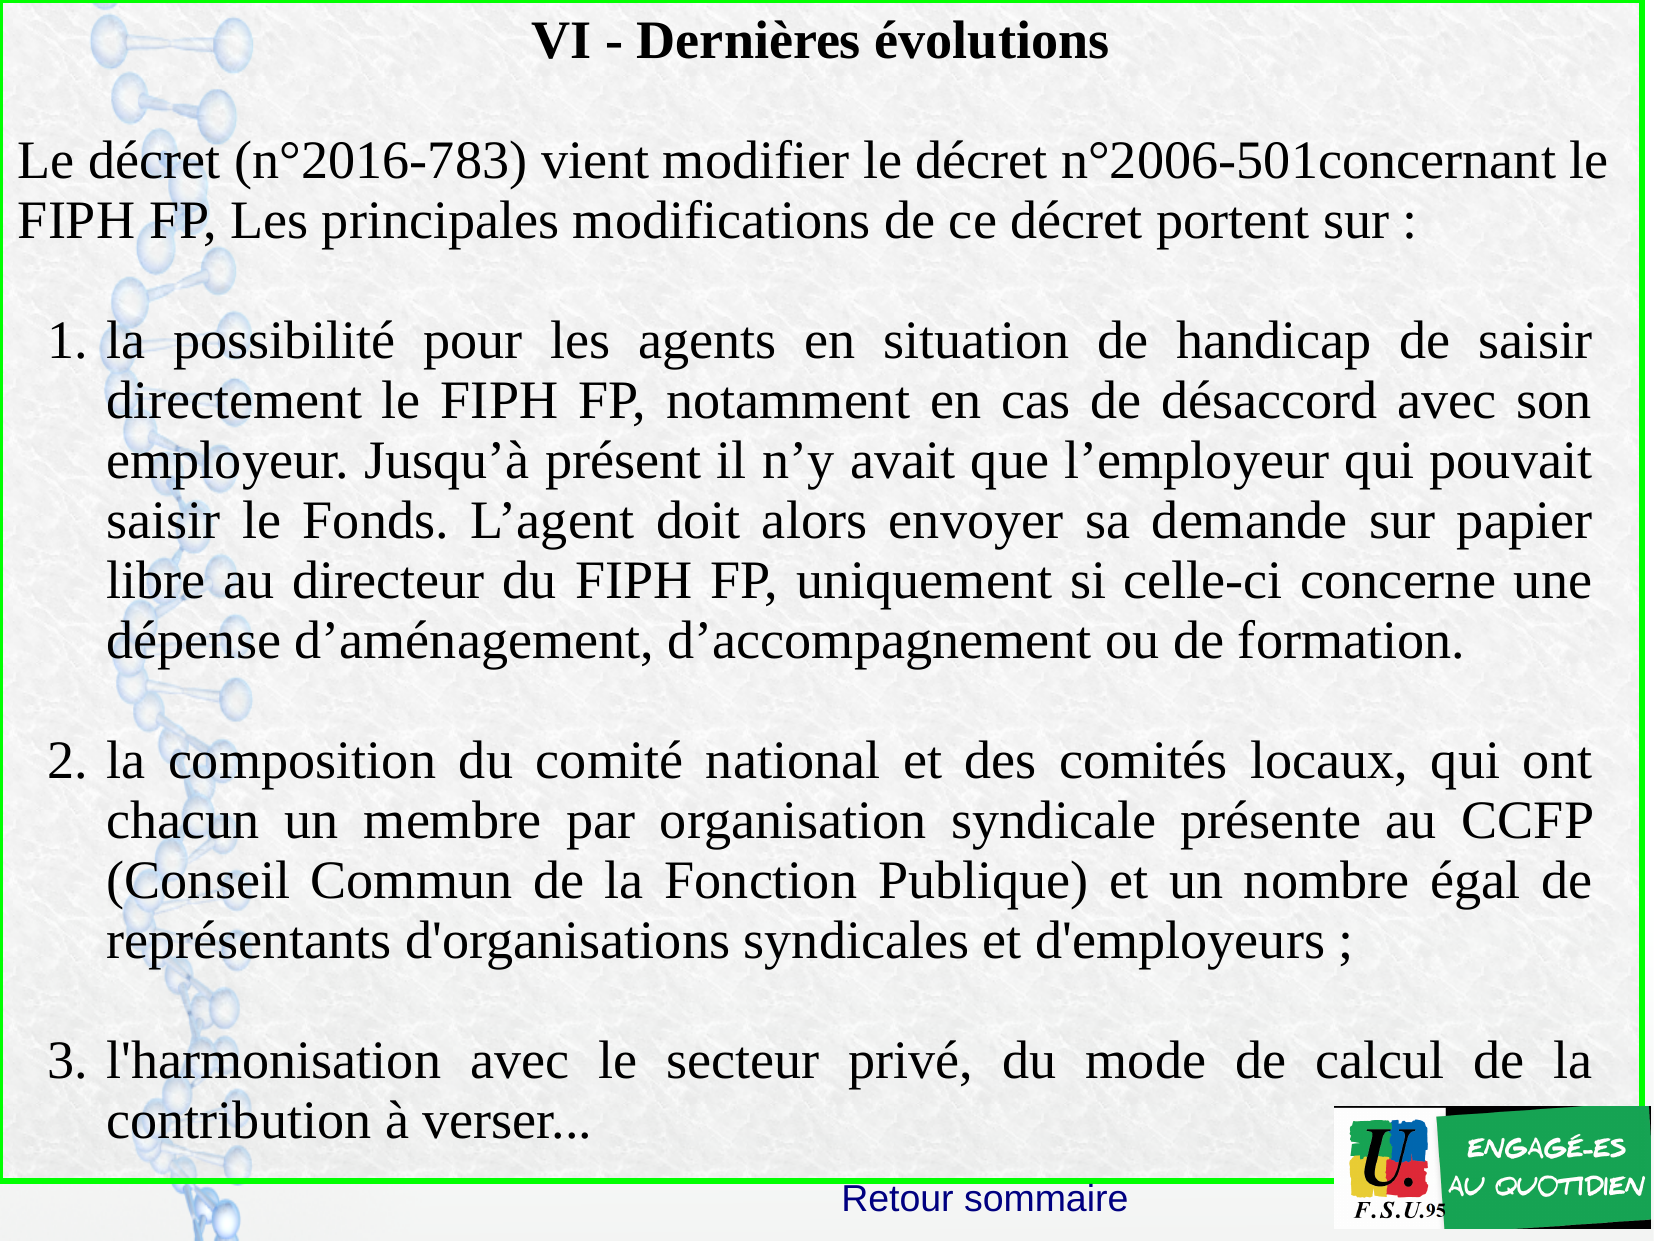

VI - Dernières évolutions
Le décret (n°2016-783) vient modifier le décret n°2006-501concernant le FIPH FP, Les principales modifications de ce décret portent sur :
la possibilité pour les agents en situation de handicap de saisir directement le FIPH FP, notamment en cas de désaccord avec son employeur. Jusqu’à présent il n’y avait que l’employeur qui pouvait saisir le Fonds. L’agent doit alors envoyer sa demande sur papier libre au directeur du FIPH FP, uniquement si celle-ci concerne une dépense d’aménagement, d’accompagnement ou de formation.
la composition du comité national et des comités locaux, qui ont chacun un membre par organisation syndicale présente au CCFP (Conseil Commun de la Fonction Publique) et un nombre égal de représentants d'organisations syndicales et d'employeurs ;
l'harmonisation avec le secteur privé, du mode de calcul de la contribution à verser...
Retour sommaire